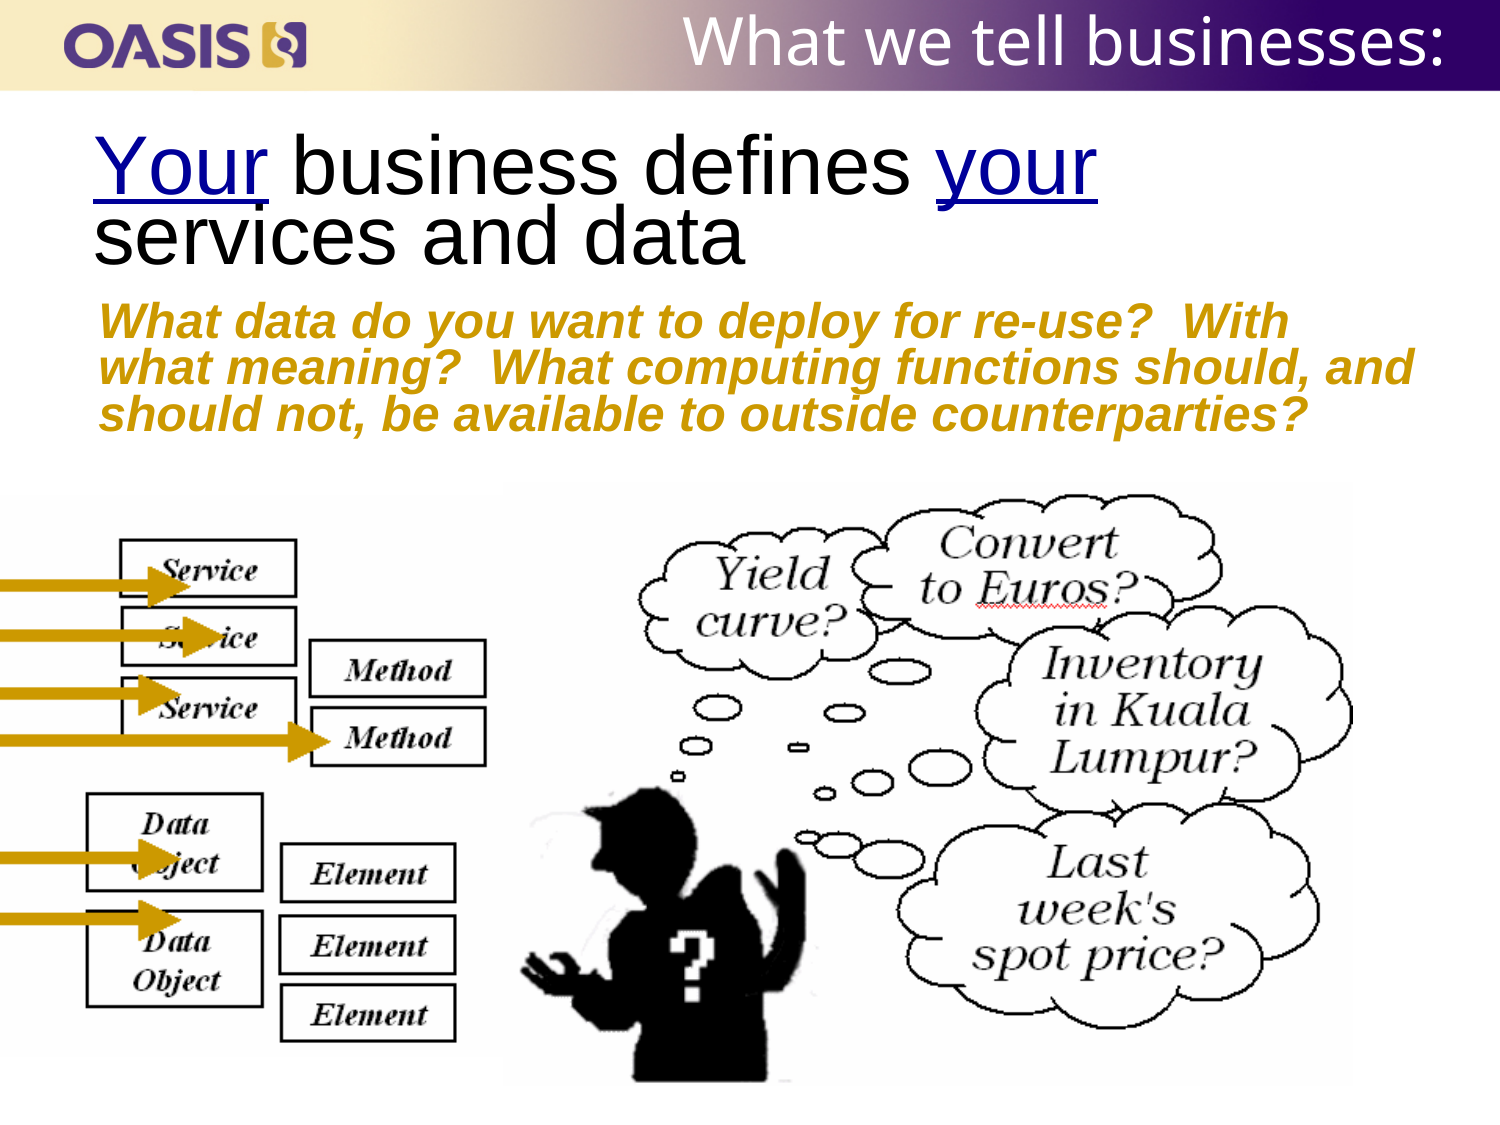

# What we tell businesses:
Your business defines your services and data
What data do you want to deploy for re-use? With what meaning? What computing functions should, and should not, be available to outside counterparties?